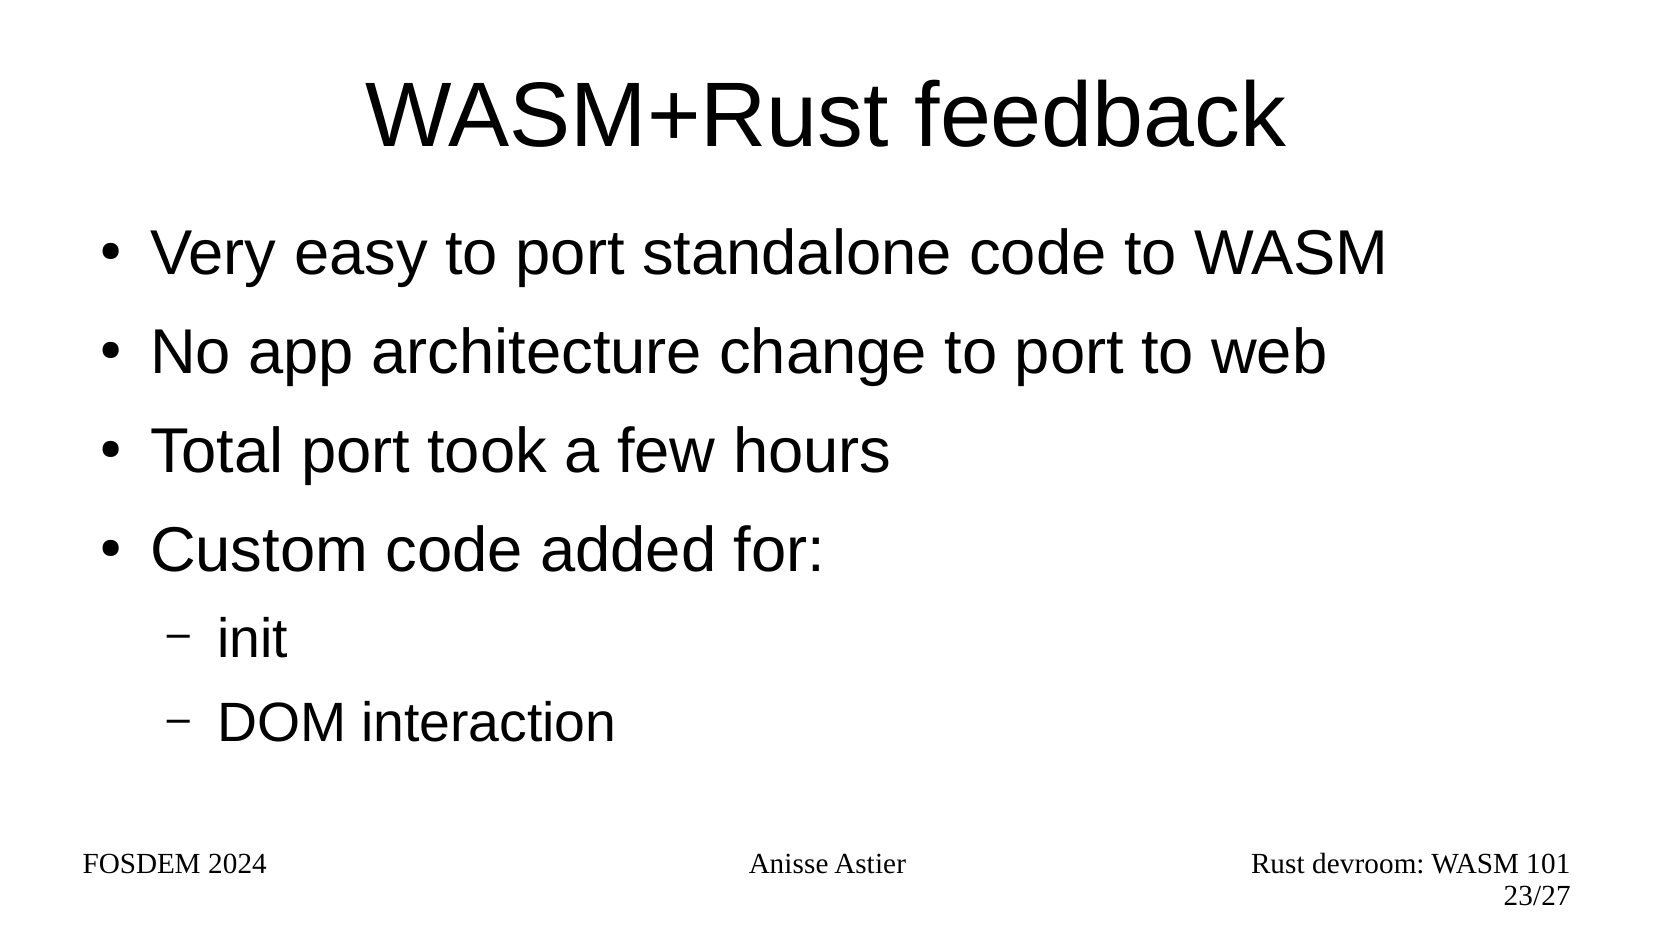

# WASM+Rust feedback
Very easy to port standalone code to WASM
No app architecture change to port to web
Total port took a few hours
Custom code added for:
init
DOM interaction
23